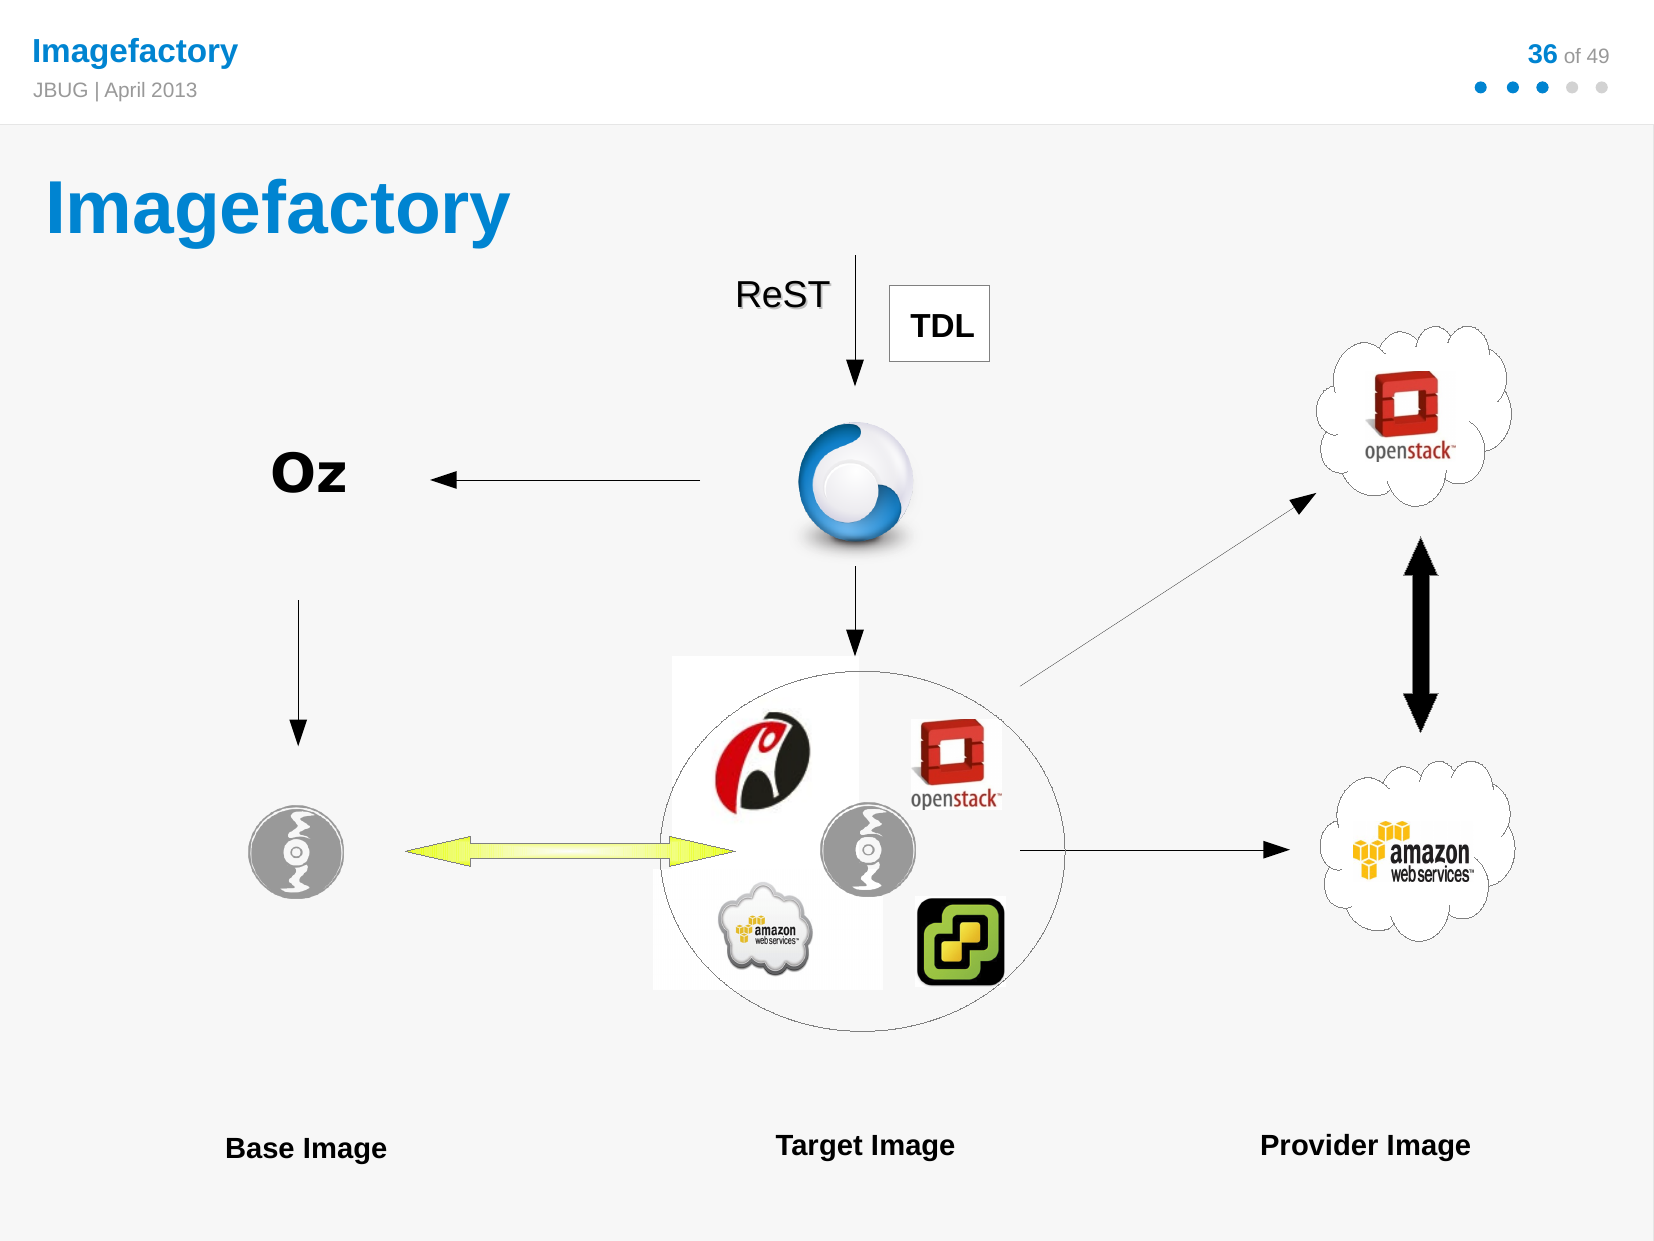

 of 49
Imagefactory
JBUG | April 2013
# Imagefactory
ReST
TDL
Oz
Target Image
Provider Image
Base Image